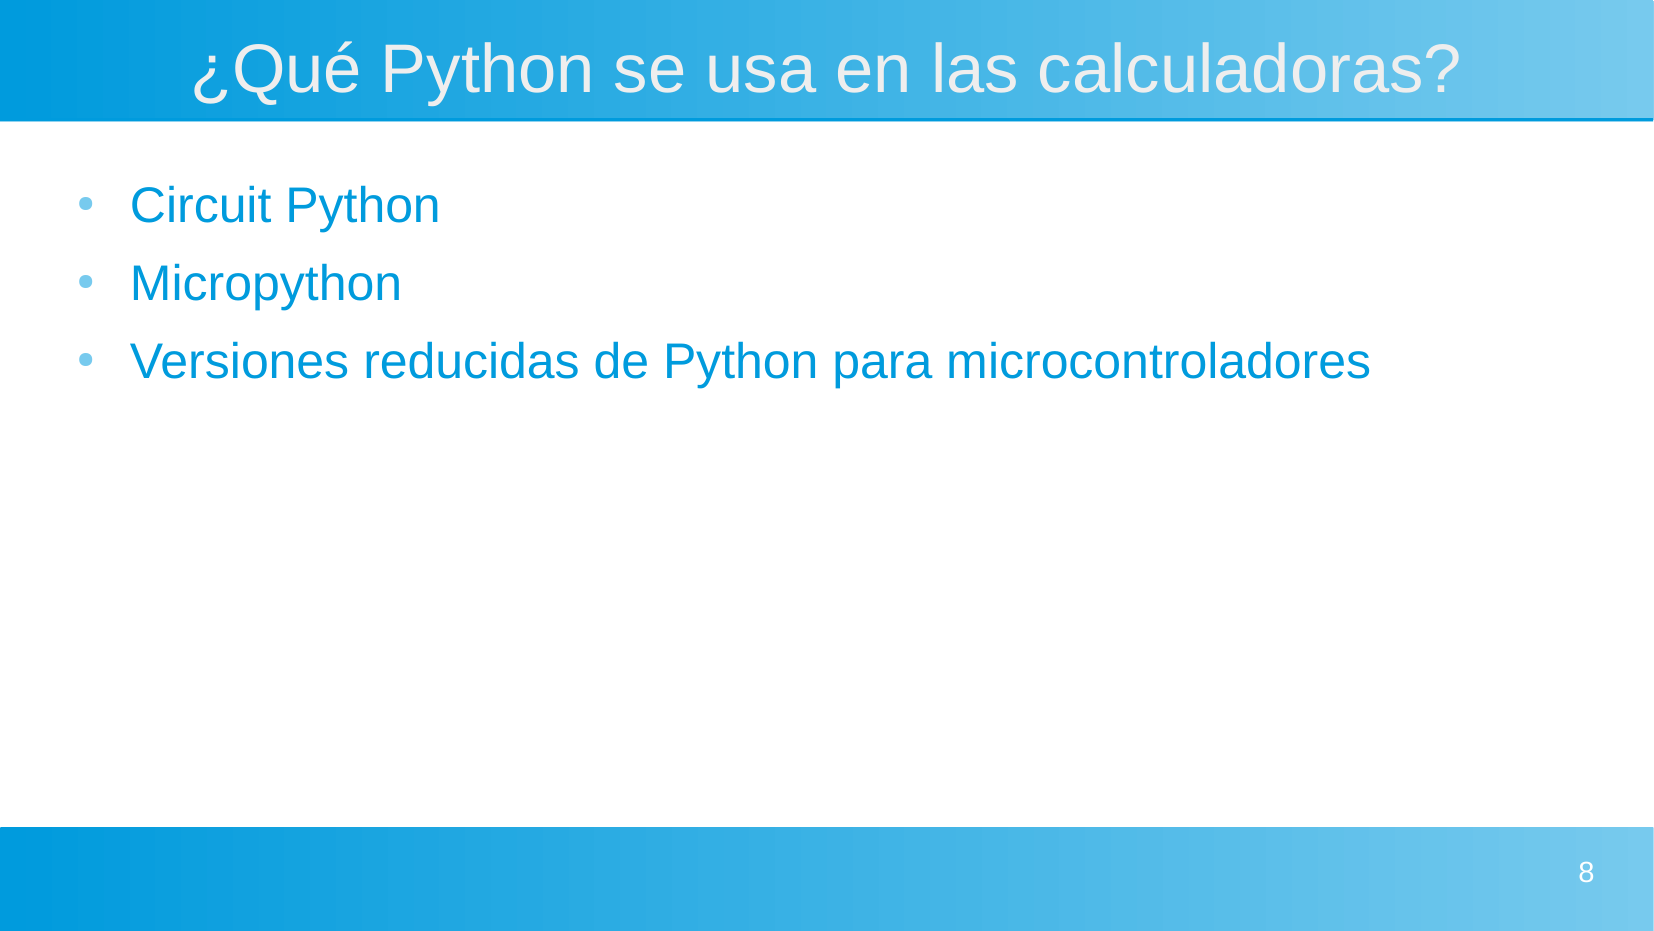

# ¿Qué Python se usa en las calculadoras?
Circuit Python
Micropython
Versiones reducidas de Python para microcontroladores
8